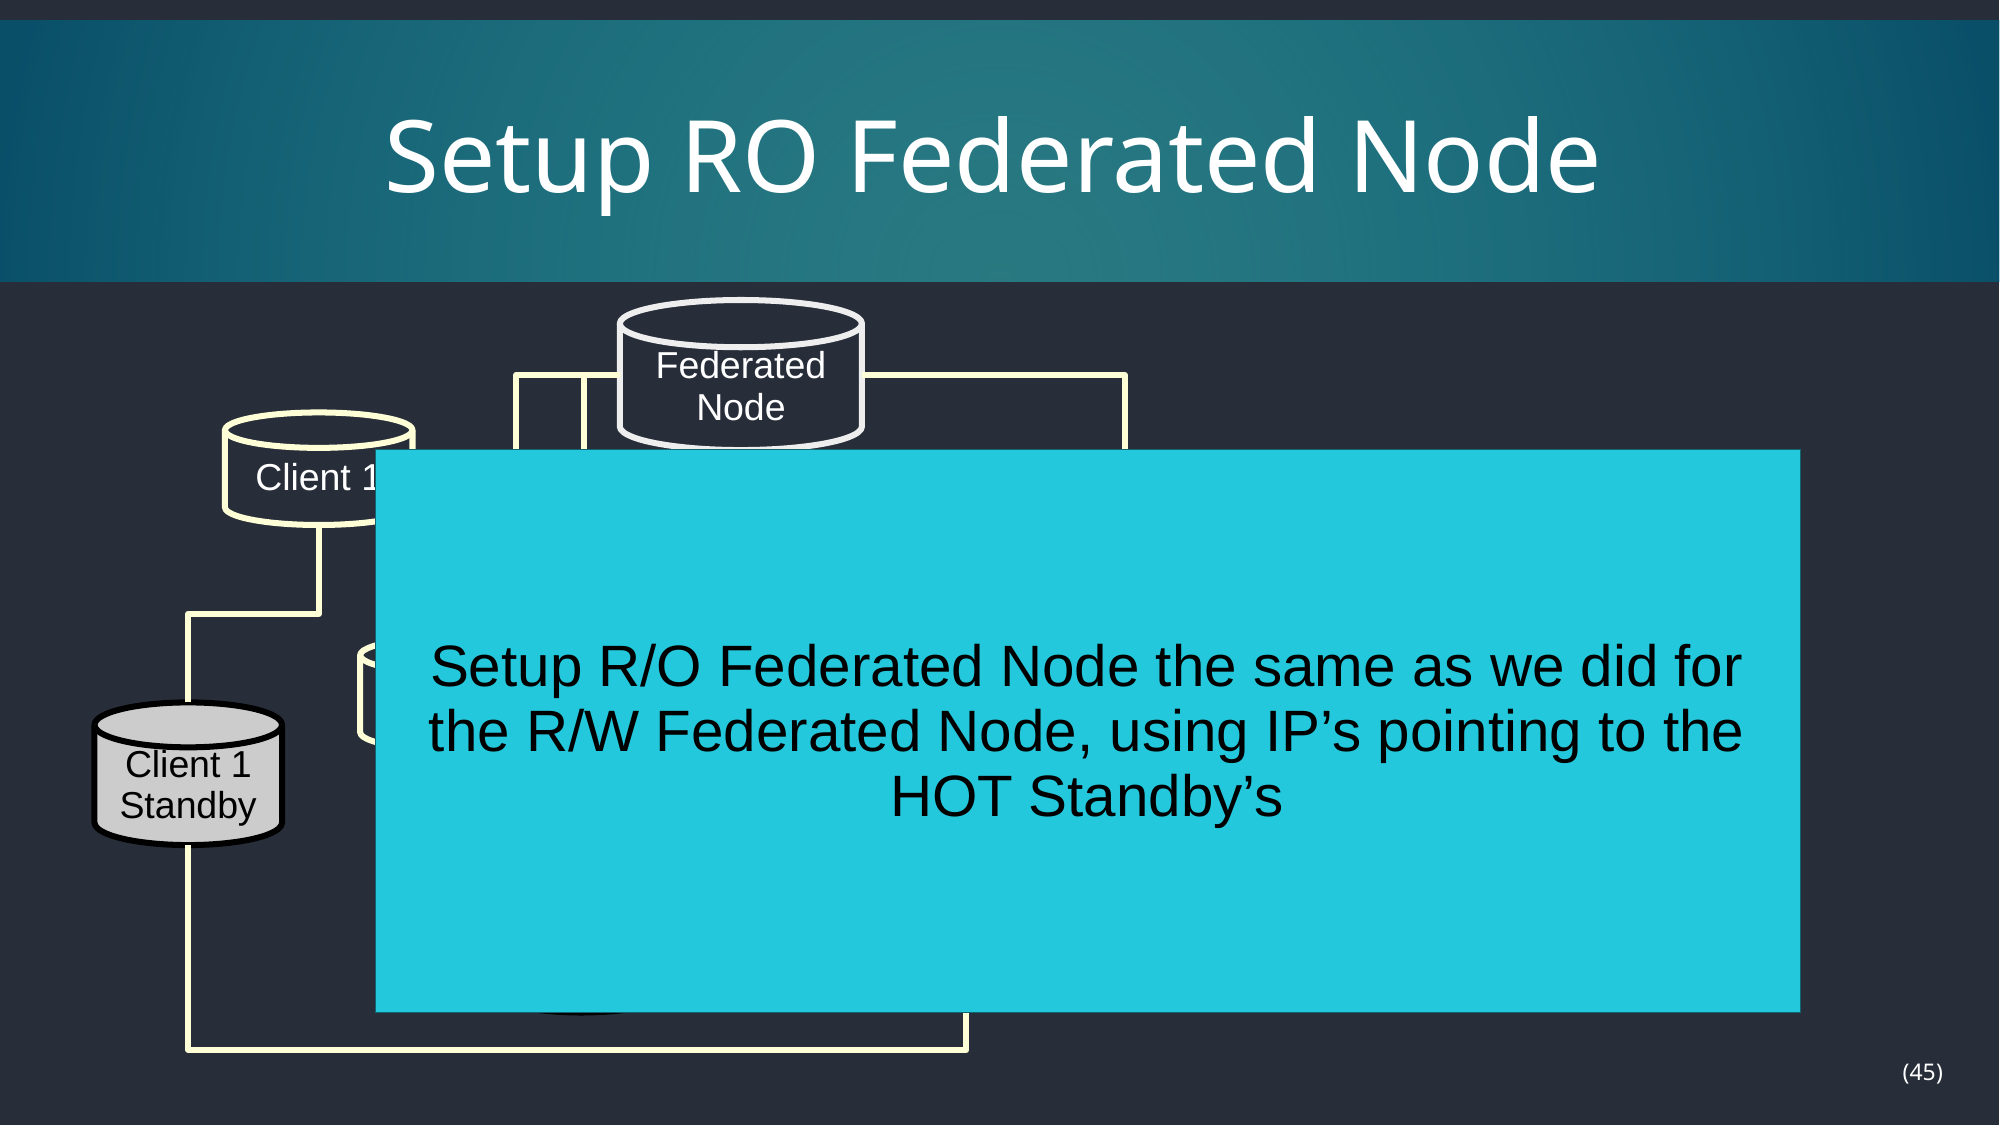

Setup RO Federated Node
Federated
Node
Client 1
Setup HOT Standby’s for Data Nodes
Setup R/O Federated Node the same as we did for the R/W Federated Node, using IP’s pointing to the HOT Standby’s
Multi-Tenant
Node
Client 2
Client 1
Standby
Multi-Tenant
Standby
Federated
Standby
Client 2
Standby